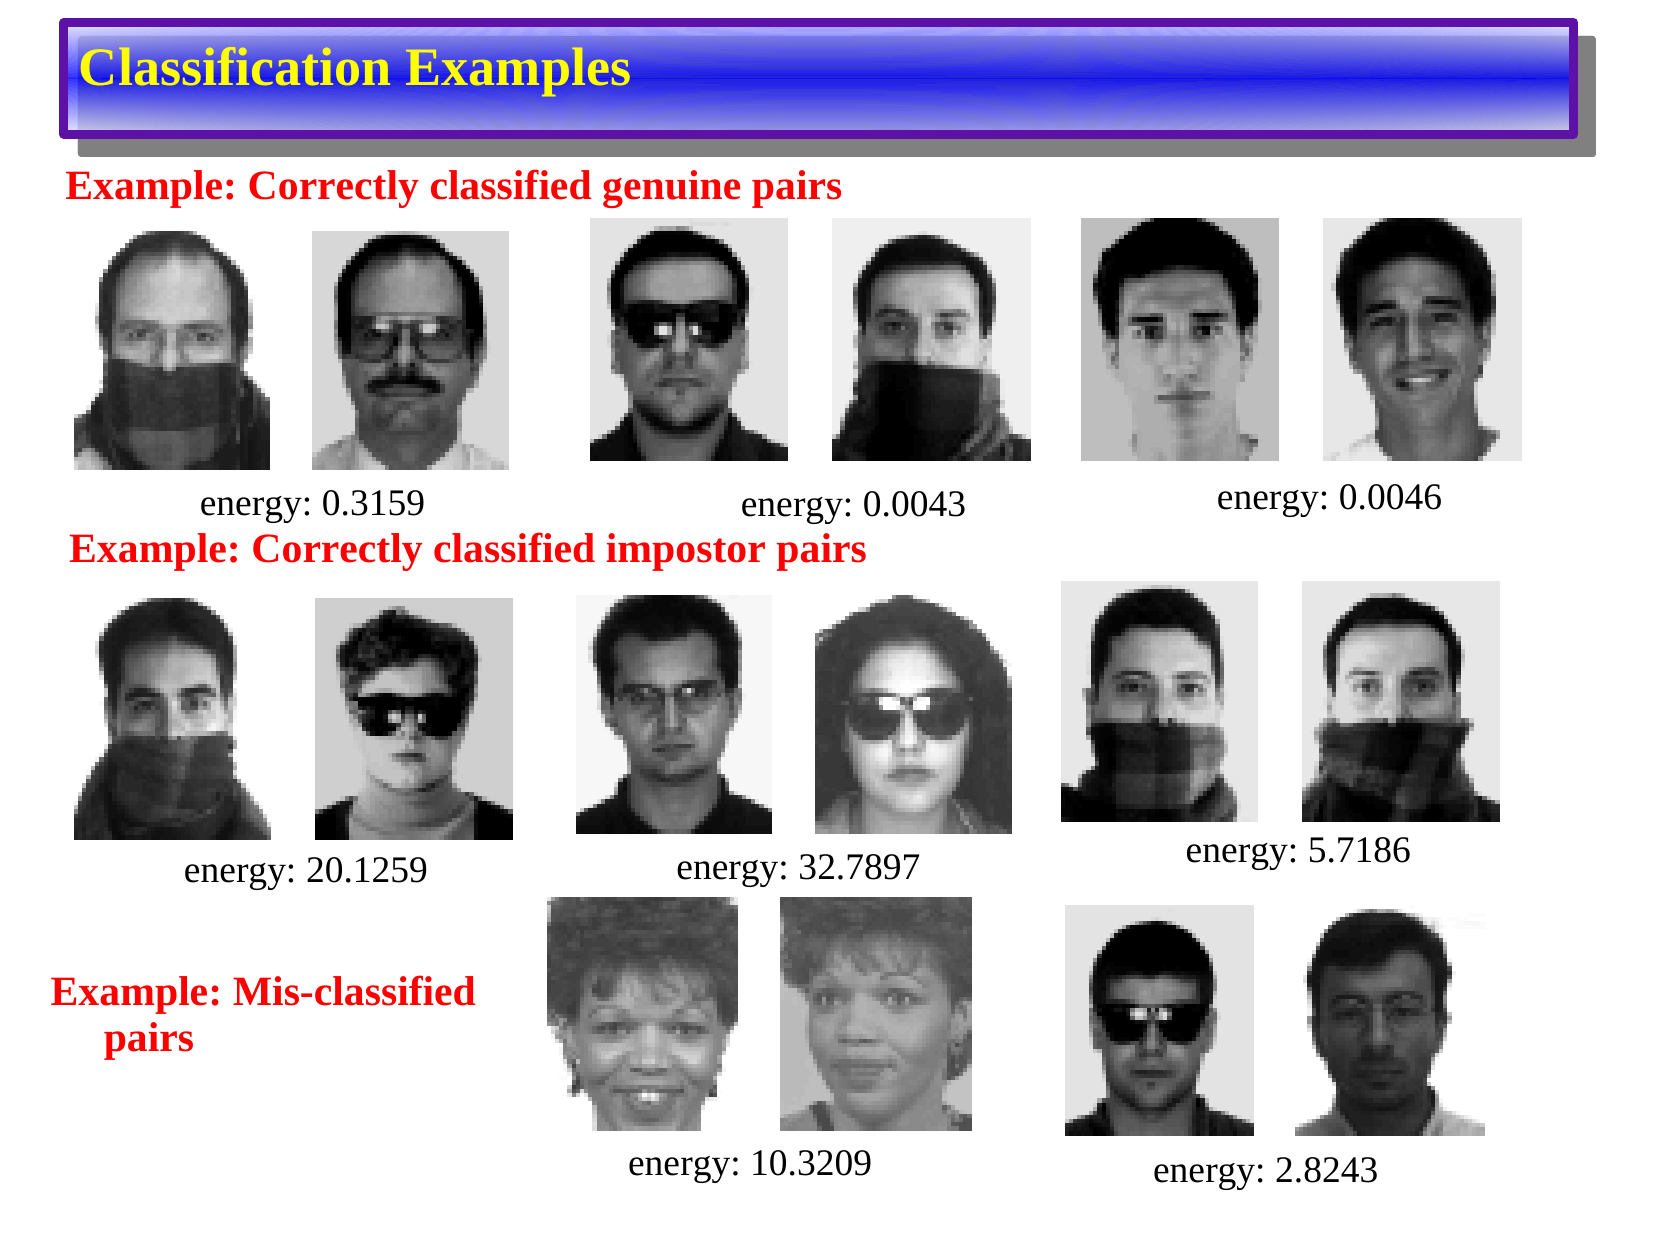

Classification Examples
Example: Correctly classified genuine pairs
energy: 0.0046
energy: 0.3159
energy: 0.0043
Example: Correctly classified impostor pairs
energy: 5.7186
energy: 32.7897
energy: 20.1259
Example: Mis-classified pairs
energy: 10.3209
energy: 2.8243